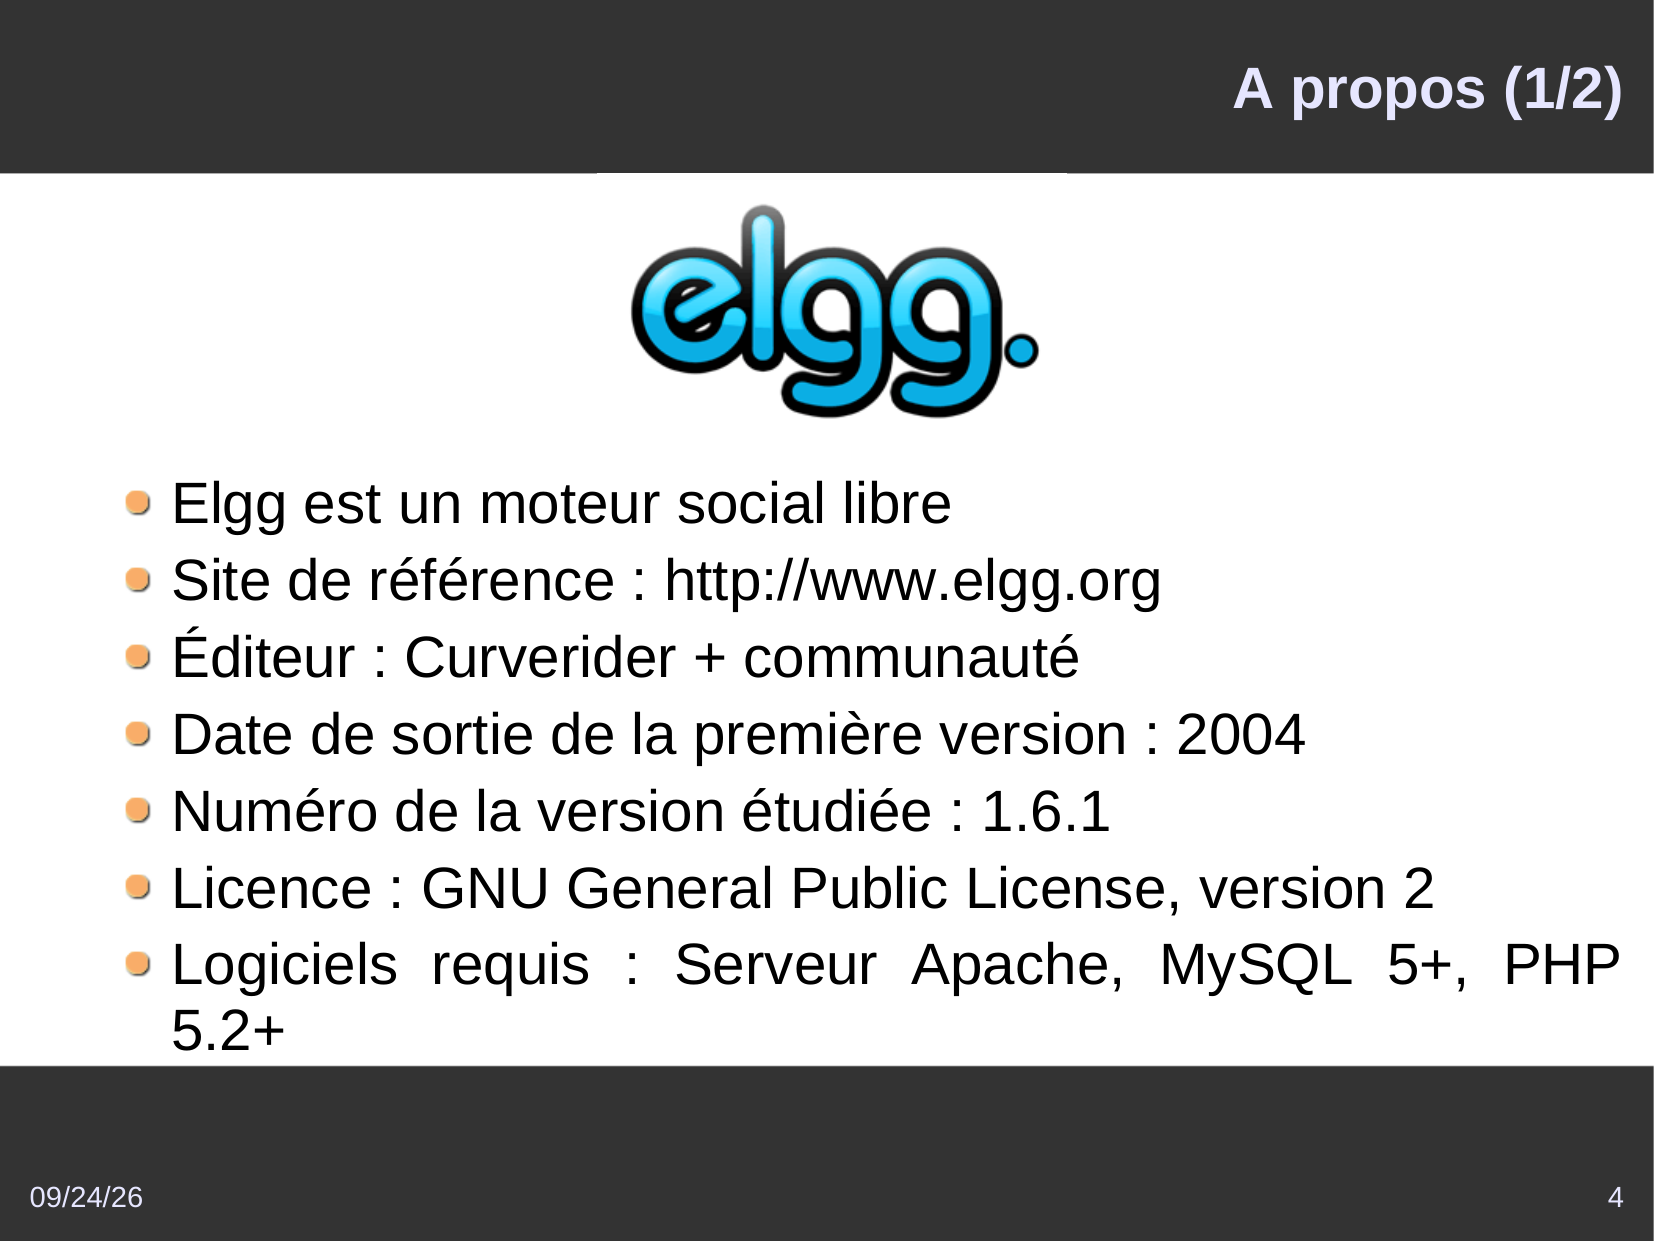

# A propos (1/2)
Elgg est un moteur social libre
Site de référence : http://www.elgg.org
Éditeur : Curverider + communauté
Date de sortie de la première version : 2004
Numéro de la version étudiée : 1.6.1
Licence : GNU General Public License, version 2
Logiciels requis : Serveur Apache, MySQL 5+, PHP 5.2+
4